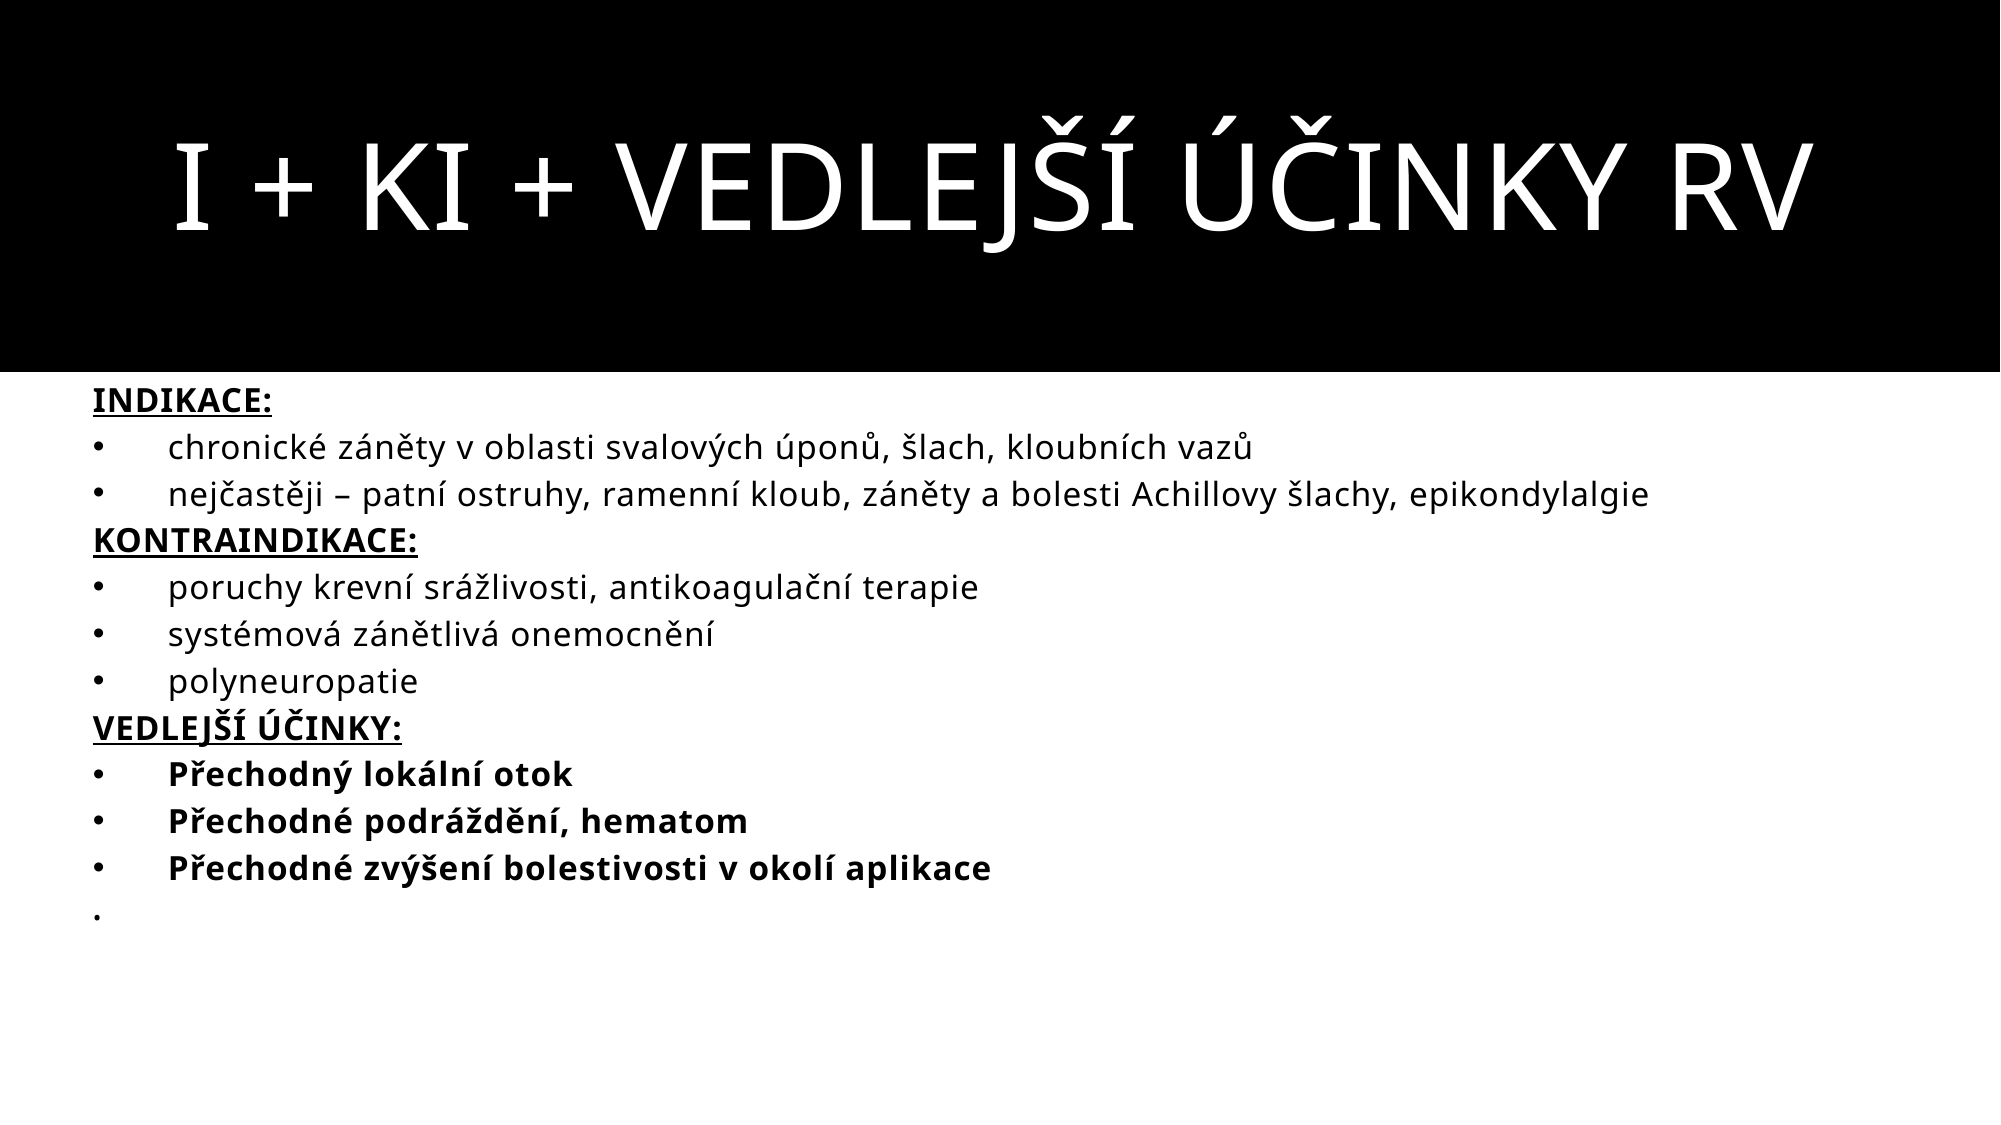

# I + ki + vedlejší účinky rv
INDIKACE:
chronické záněty v oblasti svalových úponů, šlach, kloubních vazů
nejčastěji – patní ostruhy, ramenní kloub, záněty a bolesti Achillovy šlachy, epikondylalgie
KONTRAINDIKACE:
poruchy krevní srážlivosti, antikoagulační terapie
systémová zánětlivá onemocnění
polyneuropatie
VEDLEJŠÍ ÚČINKY:
Přechodný lokální otok
Přechodné podráždění, hematom
Přechodné zvýšení bolestivosti v okolí aplikace